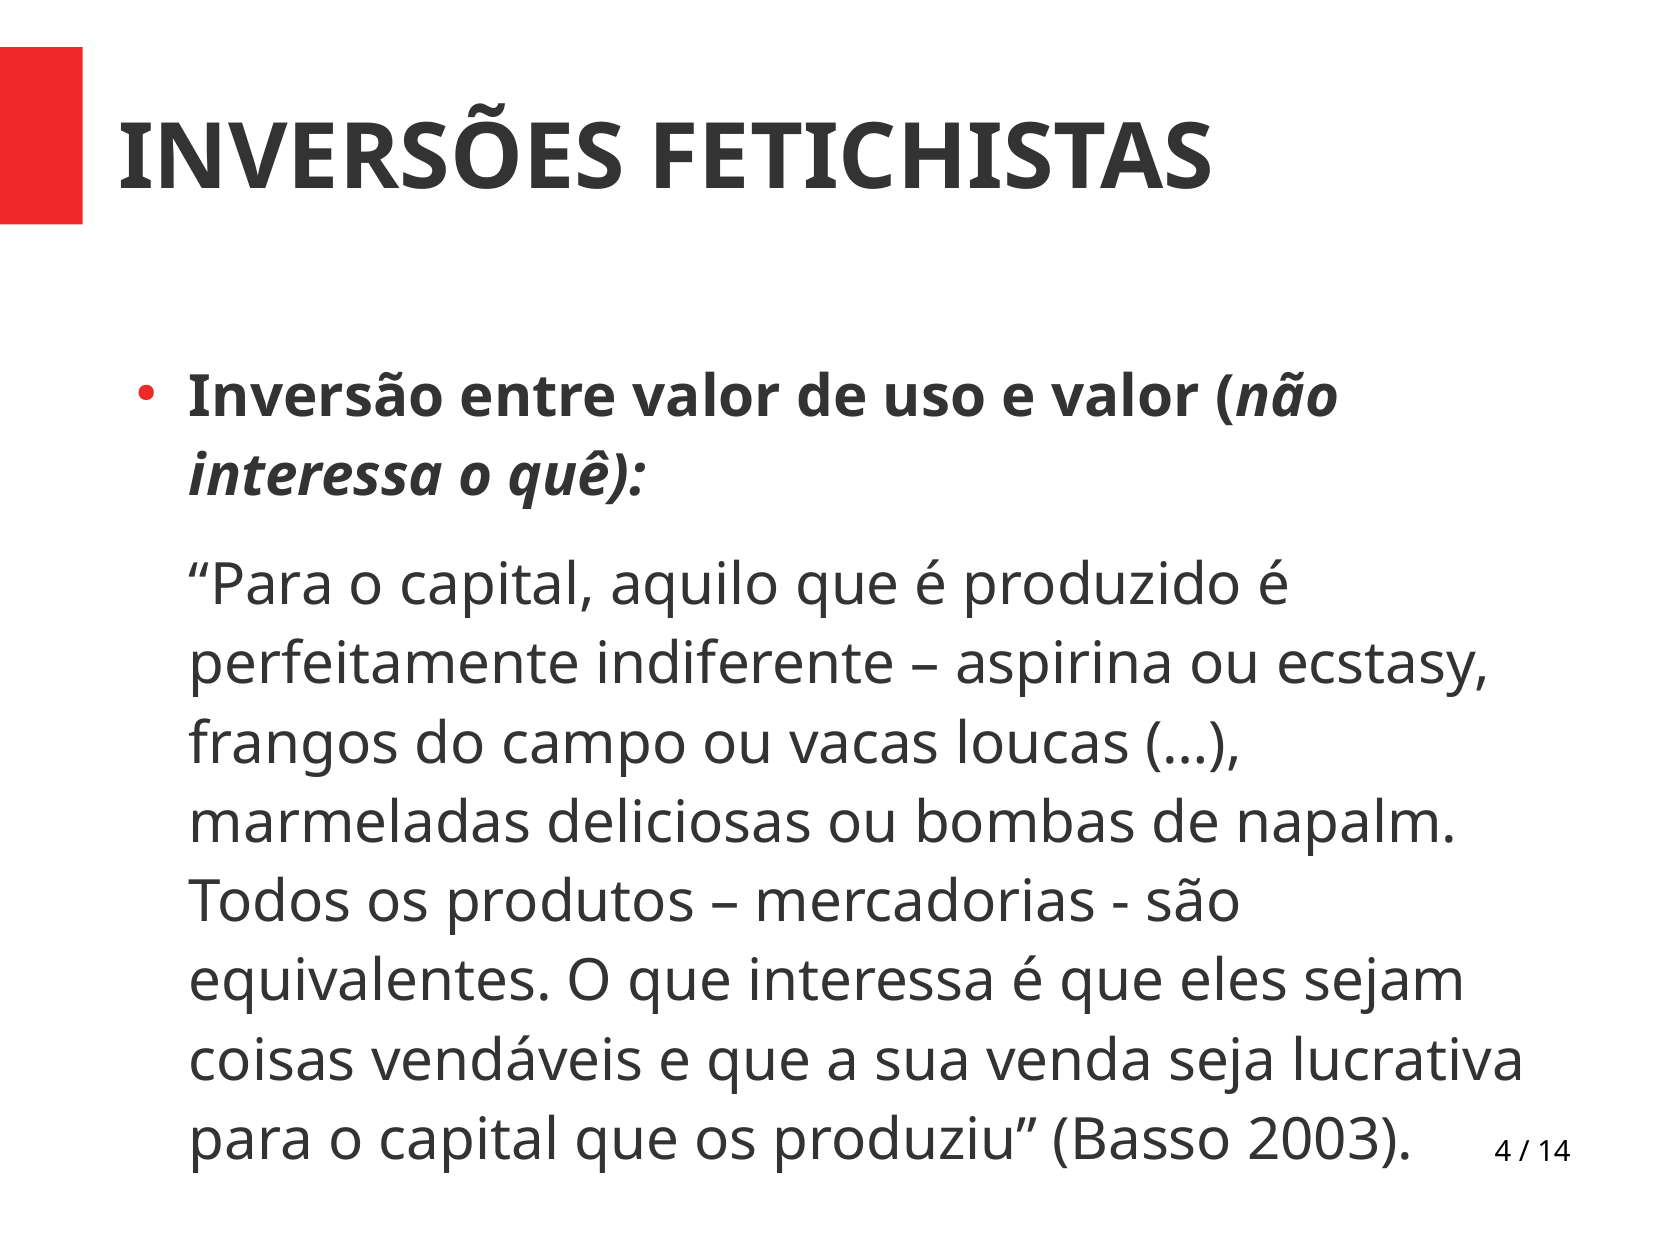

# INVERSÕES FETICHISTAS
Inversão entre valor de uso e valor (não interessa o quê):
“Para o capital, aquilo que é produzido é perfeitamente indiferente – aspirina ou ecstasy, frangos do campo ou vacas loucas (…), marmeladas deliciosas ou bombas de napalm. Todos os produtos – mercadorias - são equivalentes. O que interessa é que eles sejam coisas vendáveis e que a sua venda seja lucrativa para o capital que os produziu” (Basso 2003).
4